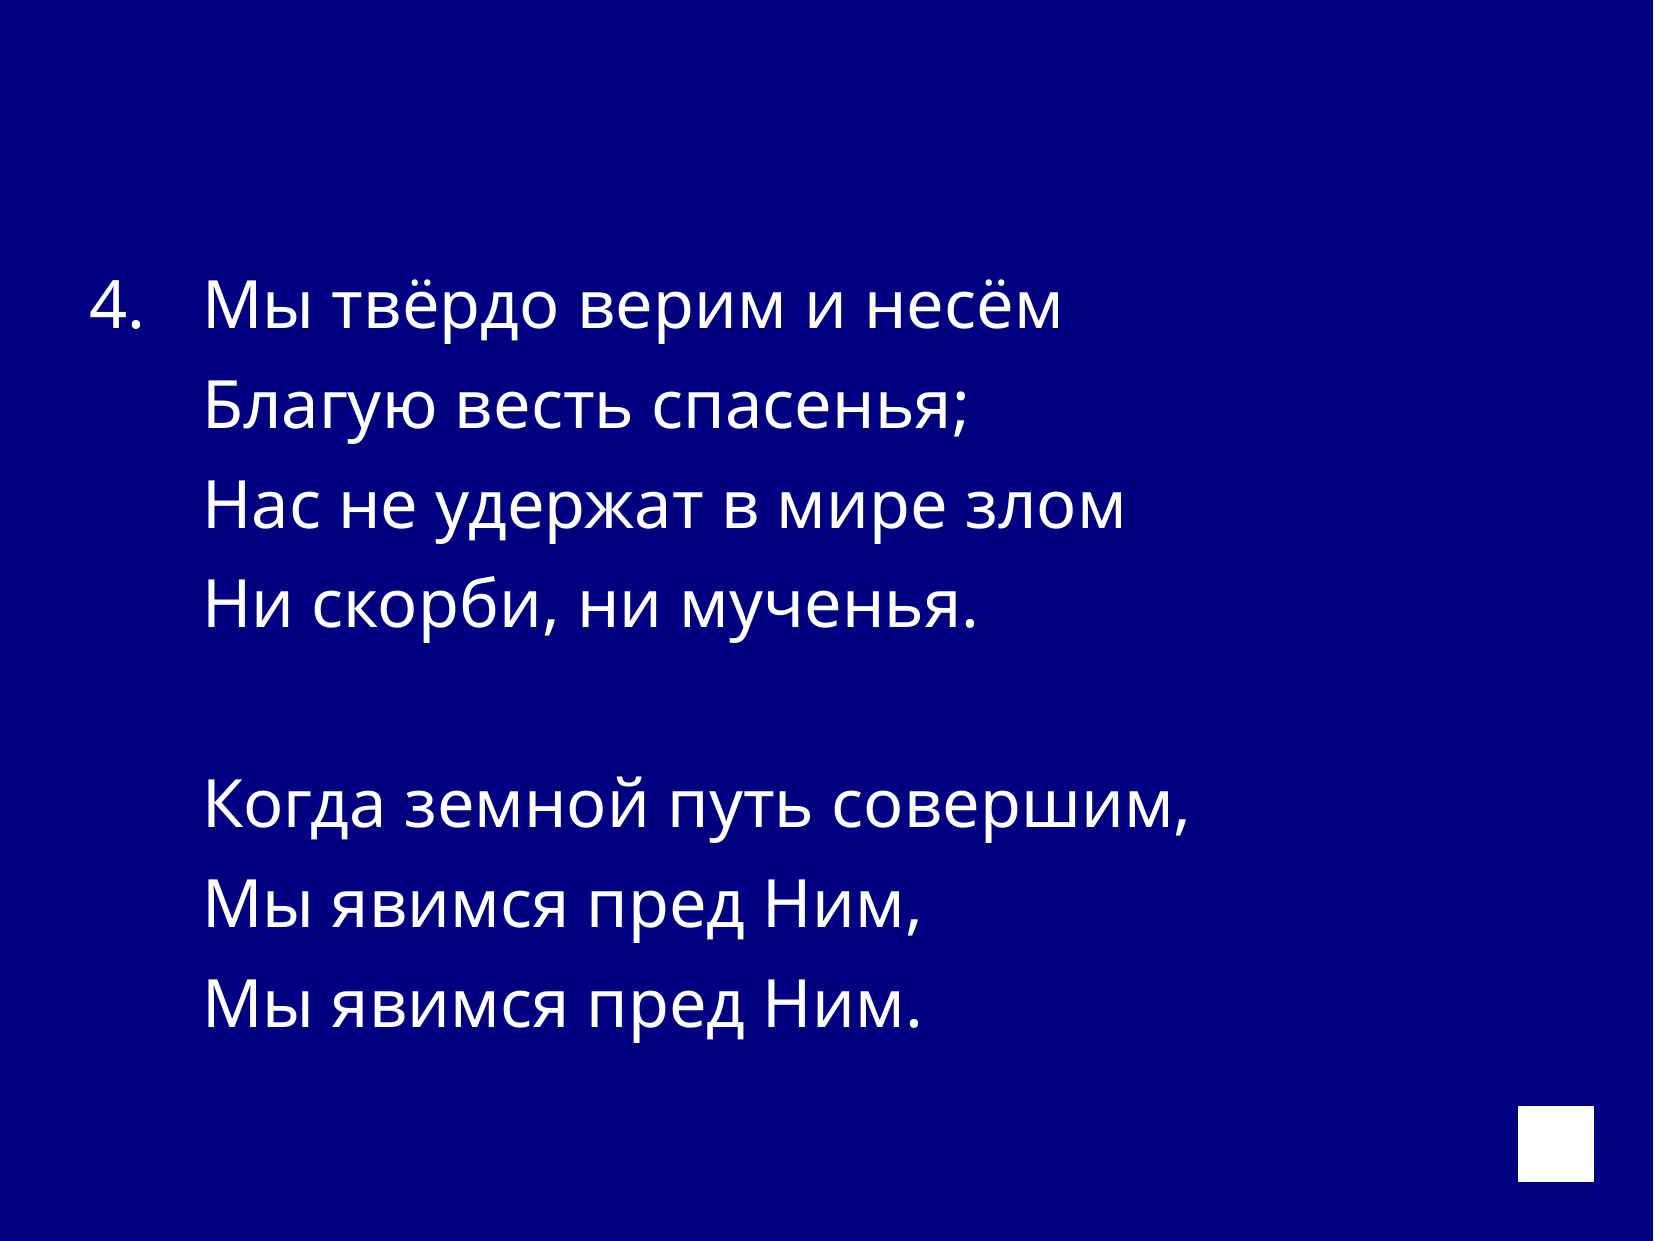

4.	Мы твёрдо верим и несём
	Благую весть спасенья;
	Нас не удержат в мире злом
	Ни скорби, ни мученья.
	Когда земной путь совершим,
	Мы явимся пред Ним,
	Мы явимся пред Ним.